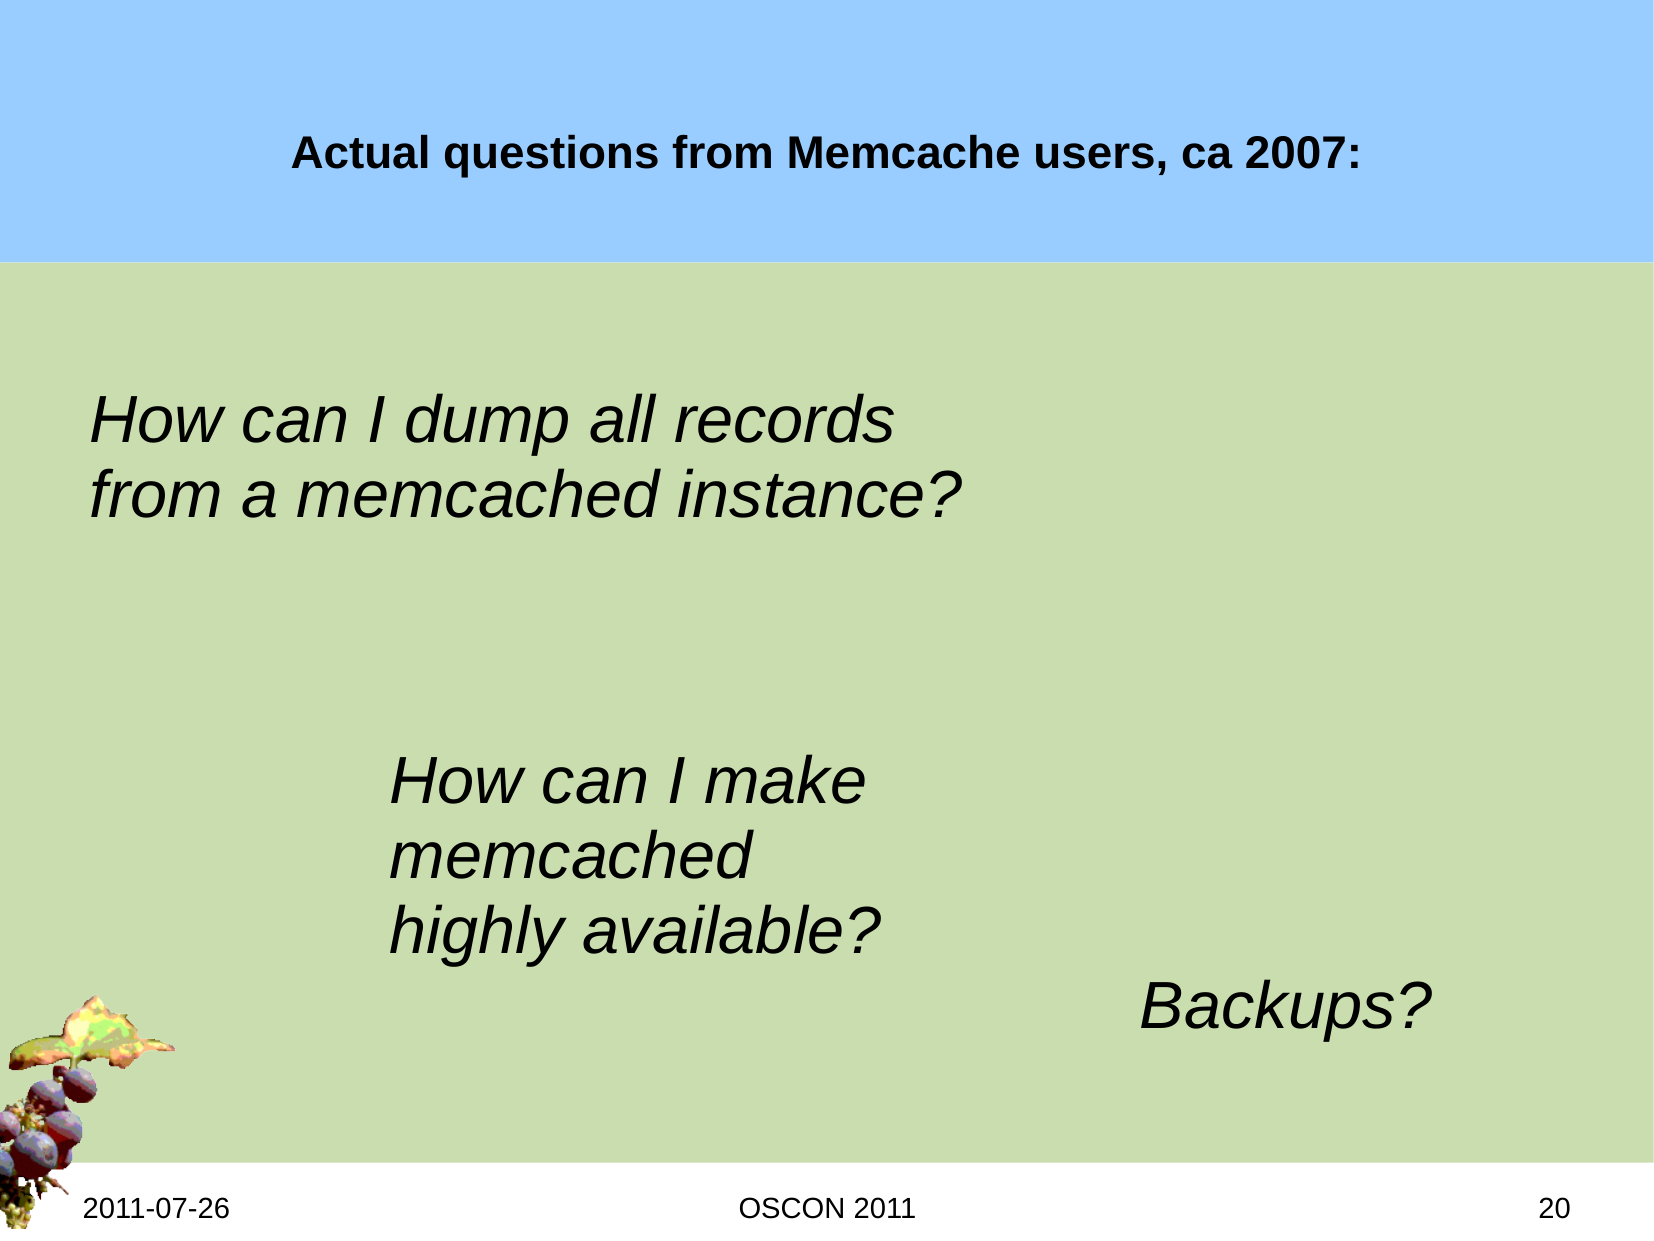

# Actual questions from Memcache users, ca 2007:
How can I dump all records from a memcached instance?
How can I make
memcached
highly available?
Backups?
2011-07-26
OSCON 2011
20